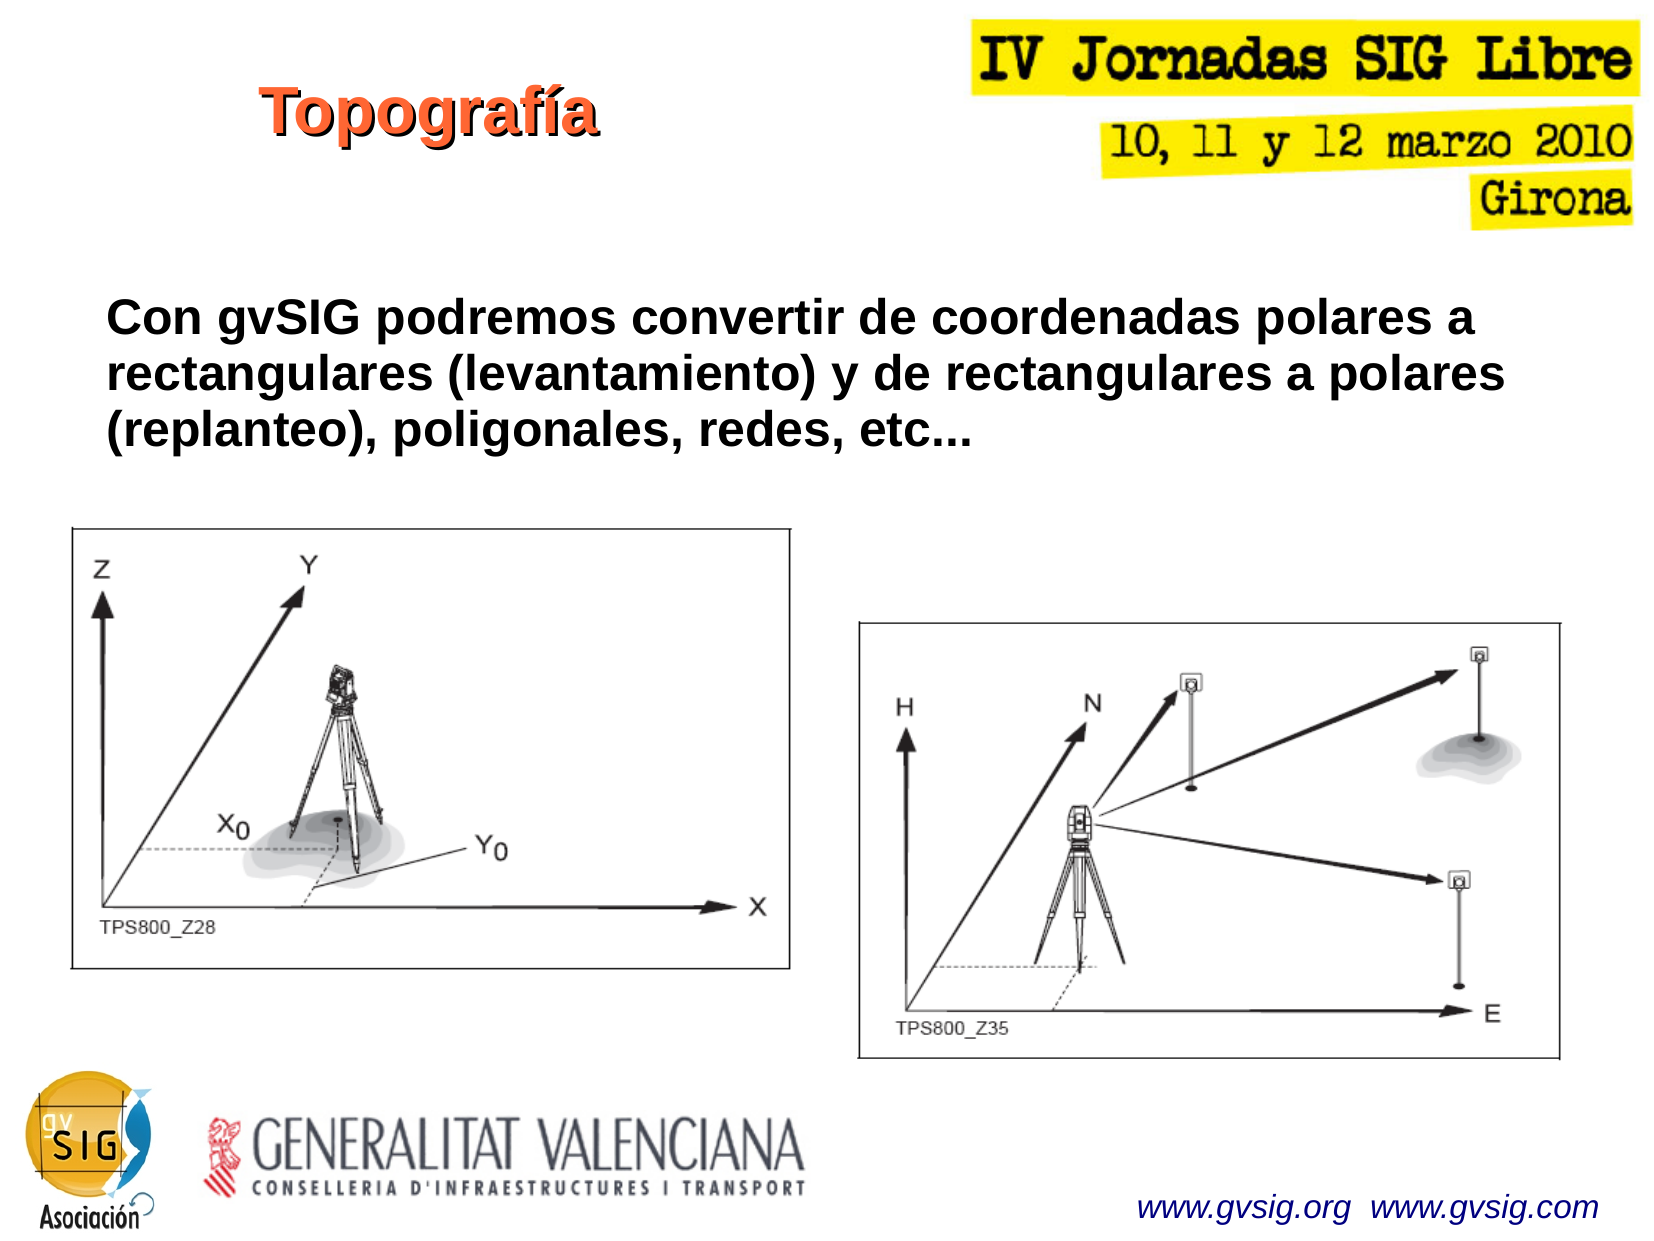

# Topografía
Con gvSIG podremos convertir de coordenadas polares a rectangulares (levantamiento) y de rectangulares a polares (replanteo), poligonales, redes, etc...